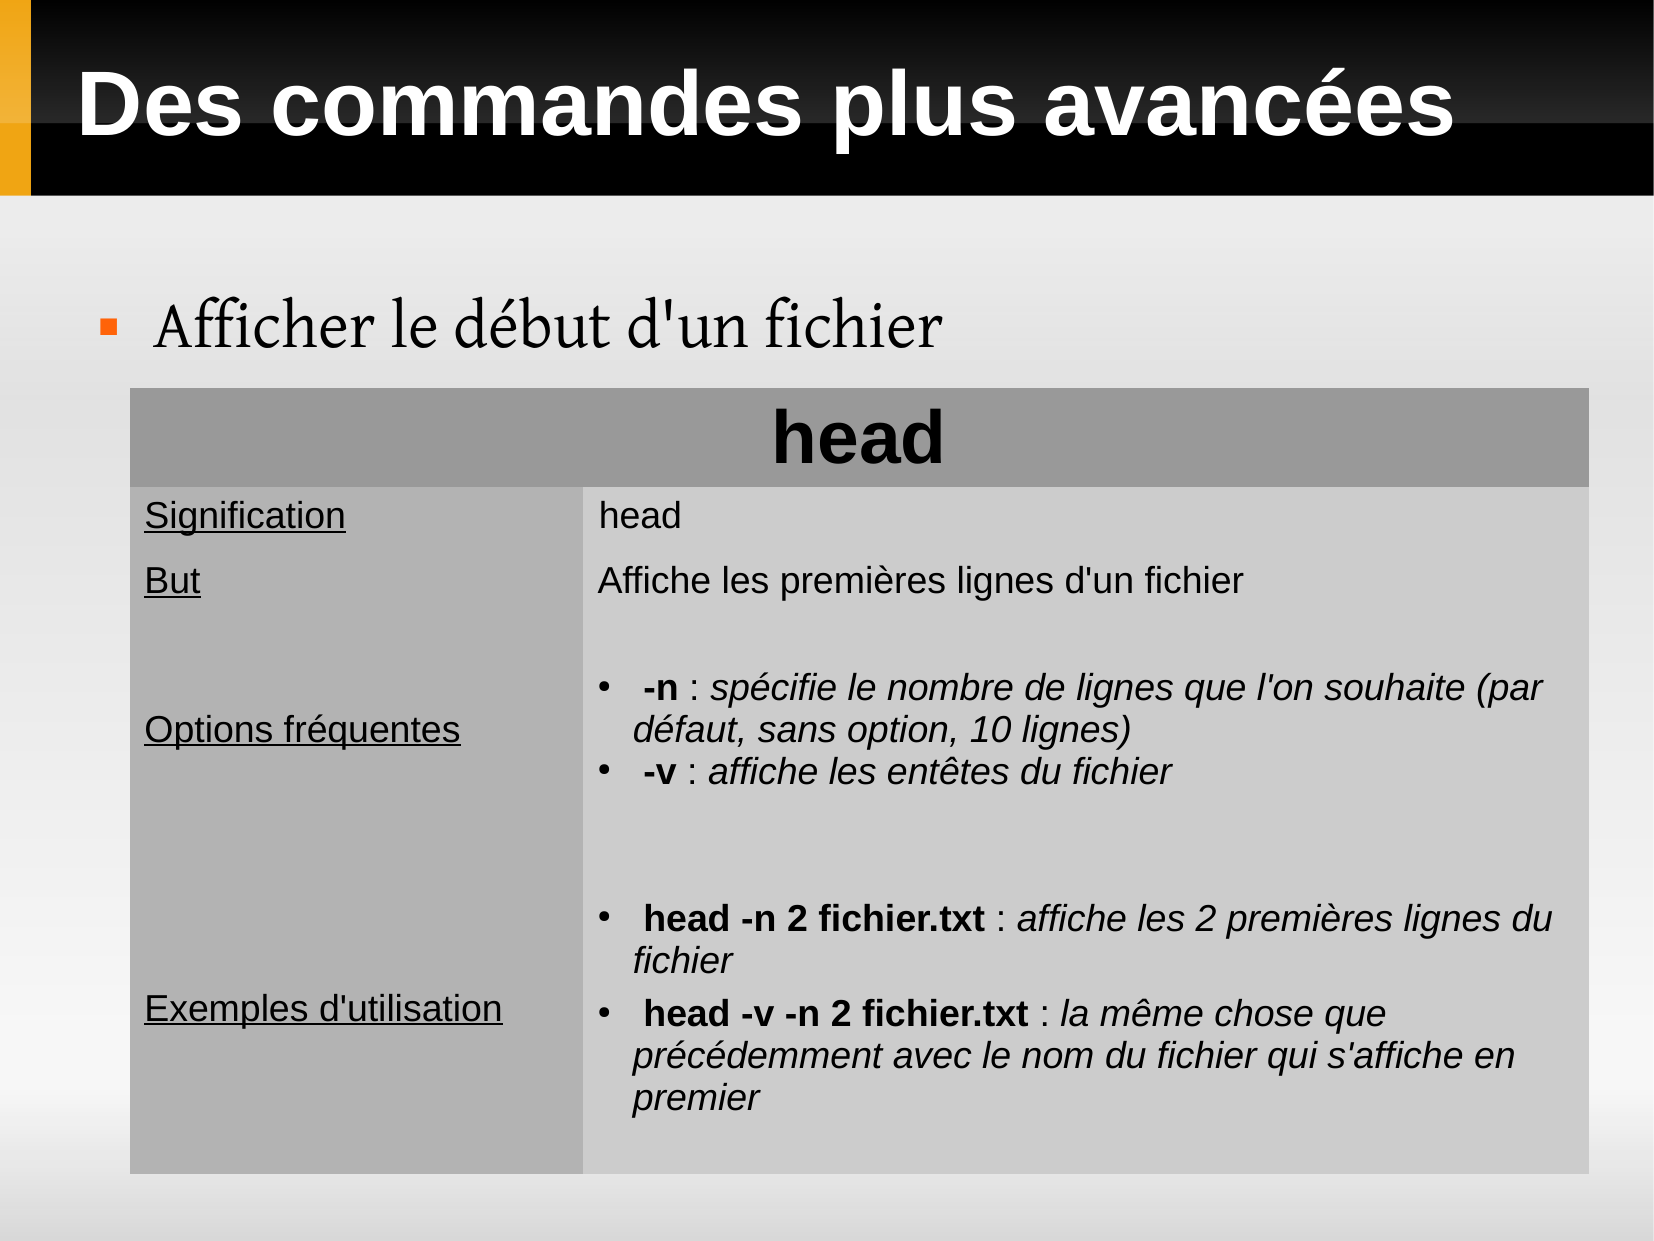

# Des commandes plus avancées
Afficher le début d'un fichier
| head | |
| --- | --- |
| Signification | head |
| But | Affiche les premières lignes d'un fichier |
| Options fréquentes | -n : spécifie le nombre de lignes que l'on souhaite (par défaut, sans option, 10 lignes) -v : affiche les entêtes du fichier |
| Exemples d'utilisation | head -n 2 fichier.txt : affiche les 2 premières lignes du fichier head -v -n 2 fichier.txt : la même chose que précédemment avec le nom du fichier qui s'affiche en premier |